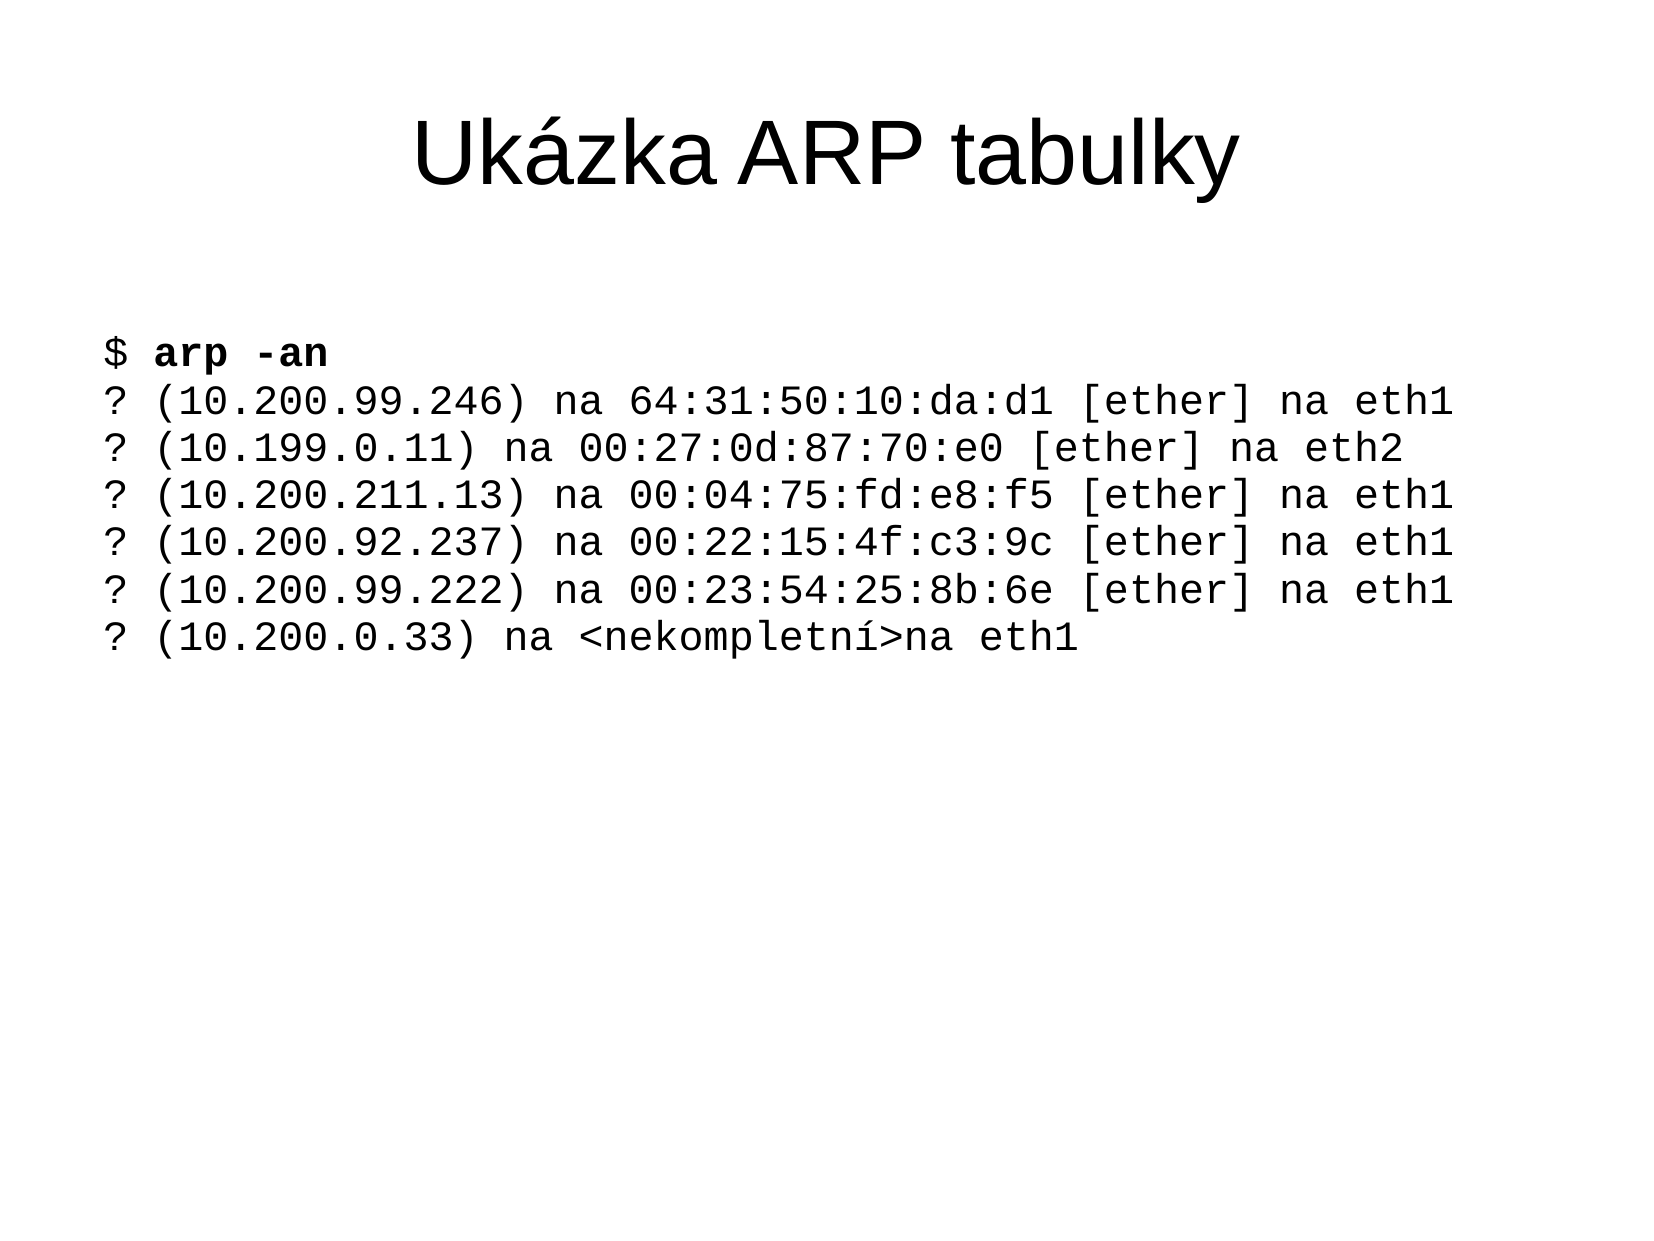

# Ukázka ARP tabulky
$ arp -an
? (10.200.99.246) na 64:31:50:10:da:d1 [ether] na eth1
? (10.199.0.11) na 00:27:0d:87:70:e0 [ether] na eth2
? (10.200.211.13) na 00:04:75:fd:e8:f5 [ether] na eth1
? (10.200.92.237) na 00:22:15:4f:c3:9c [ether] na eth1
? (10.200.99.222) na 00:23:54:25:8b:6e [ether] na eth1
? (10.200.0.33) na <nekompletní>na eth1